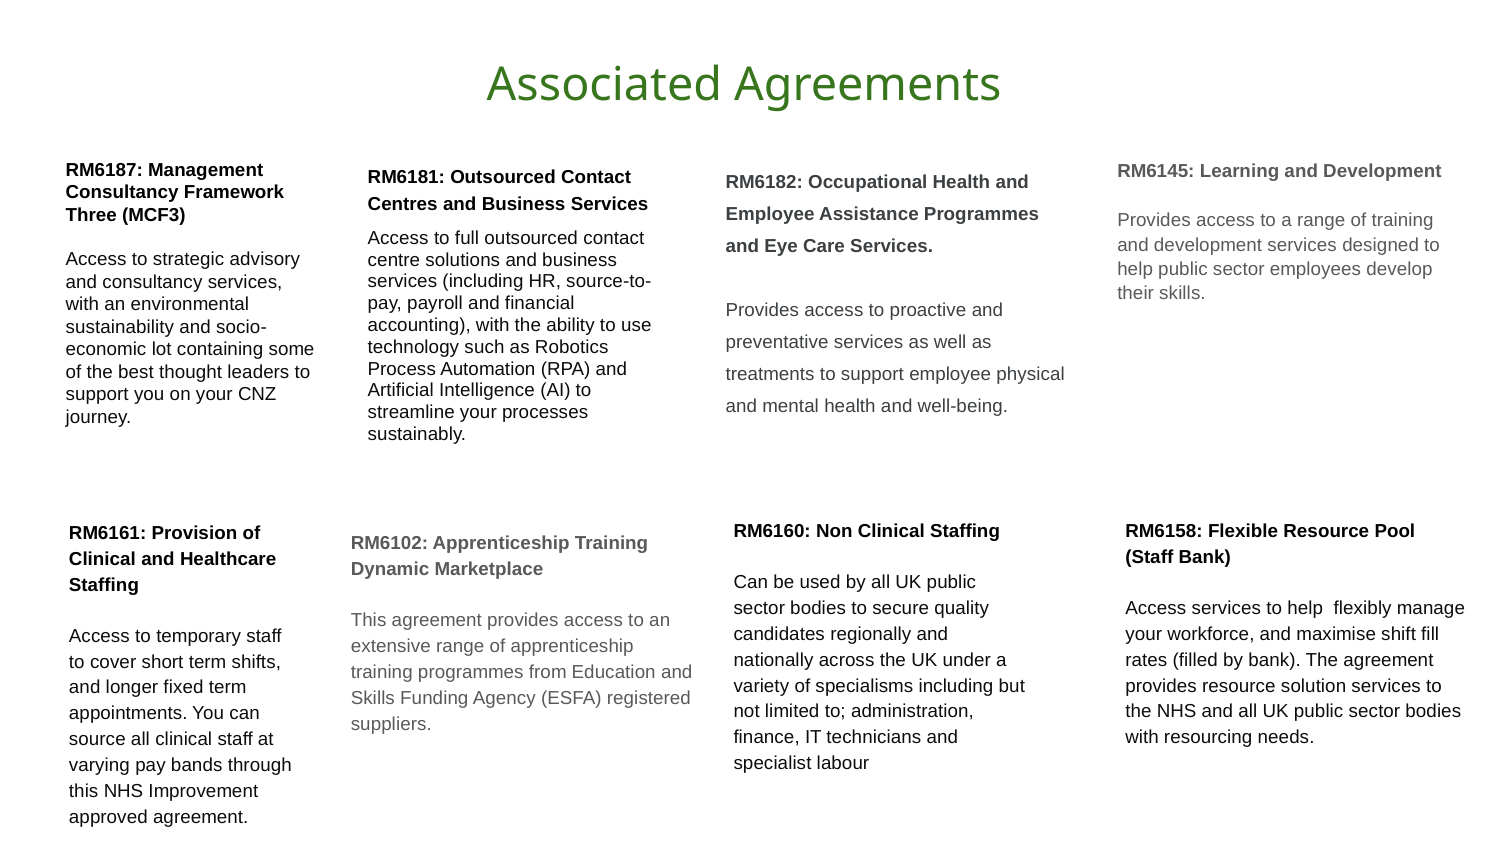

# Associated Agreements
RM6187: Management Consultancy Framework Three (MCF3)
Access to strategic advisory and consultancy services, with an environmental sustainability and socio-economic lot containing some of the best thought leaders to support you on your CNZ journey.
RM6145: Learning and Development
Provides access to a range of training and development services designed to help public sector employees develop their skills.
RM6181: Outsourced Contact Centres and Business Services
Access to full outsourced contact centre solutions and business services (including HR, source-to-pay, payroll and financial accounting), with the ability to use technology such as Robotics Process Automation (RPA) and Artificial Intelligence (AI) to streamline your processes sustainably.
RM6182: Occupational Health and Employee Assistance Programmes and Eye Care Services.
Provides access to proactive and preventative services as well as treatments to support employee physical and mental health and well-being.
RM6160: Non Clinical Staffing
Can be used by all UK public sector bodies to secure quality candidates regionally and nationally across the UK under a variety of specialisms including but not limited to; administration, finance, IT technicians and specialist labour
RM6158: Flexible Resource Pool (Staff Bank)
Access services to help flexibly manage your workforce, and maximise shift fill rates (filled by bank). The agreement provides resource solution services to the NHS and all UK public sector bodies with resourcing needs.
RM6161: Provision of Clinical and Healthcare Staffing
Access to temporary staff to cover short term shifts, and longer fixed term appointments. You can source all clinical staff at varying pay bands through this NHS Improvement approved agreement.
RM6102: Apprenticeship Training Dynamic Marketplace
This agreement provides access to an extensive range of apprenticeship training programmes from Education and Skills Funding Agency (ESFA) registered suppliers.